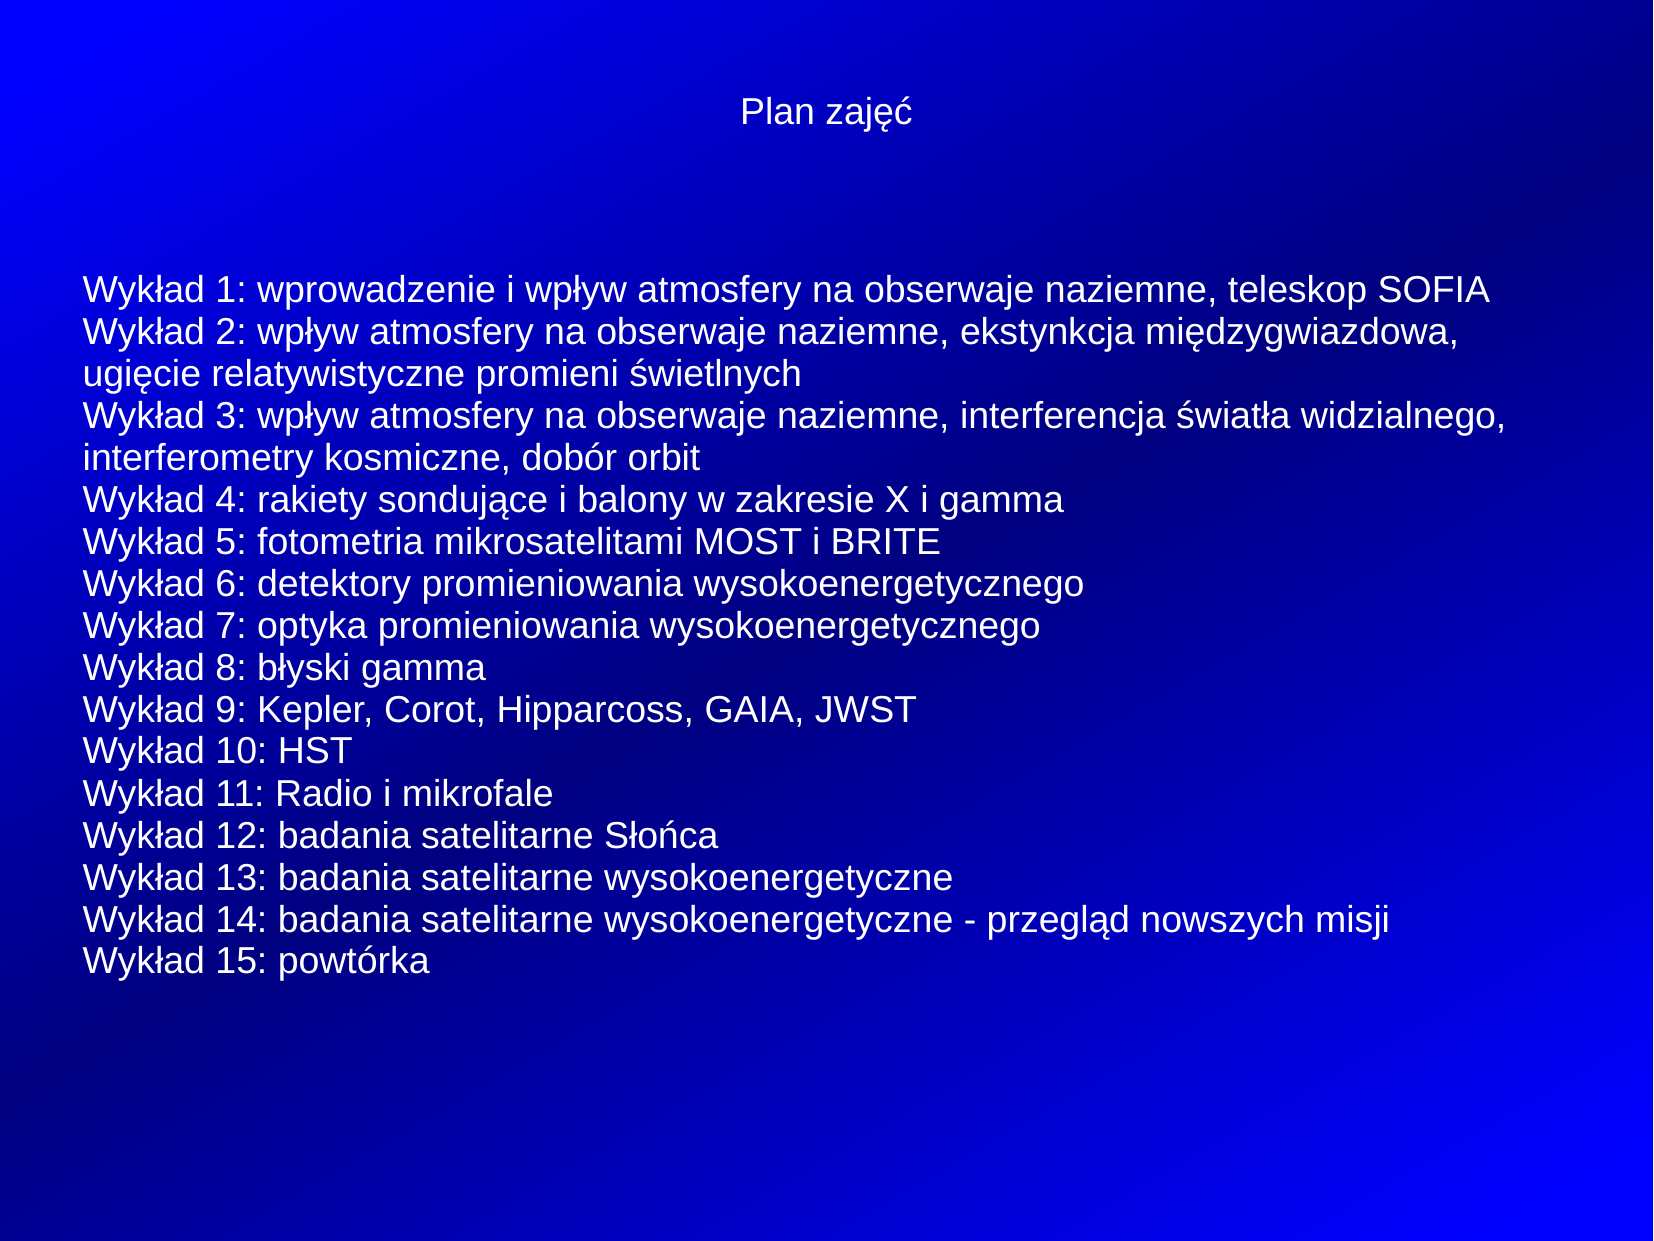

Plan zajęć
Wykład 1: wprowadzenie i wpływ atmosfery na obserwaje naziemne, teleskop SOFIA
Wykład 2: wpływ atmosfery na obserwaje naziemne, ekstynkcja międzygwiazdowa, ugięcie relatywistyczne promieni świetlnych
Wykład 3: wpływ atmosfery na obserwaje naziemne, interferencja światła widzialnego, interferometry kosmiczne, dobór orbit
Wykład 4: rakiety sondujące i balony w zakresie X i gamma
Wykład 5: fotometria mikrosatelitami MOST i BRITE
Wykład 6: detektory promieniowania wysokoenergetycznego
Wykład 7: optyka promieniowania wysokoenergetycznego
Wykład 8: błyski gamma
Wykład 9: Kepler, Corot, Hipparcoss, GAIA, JWST
Wykład 10: HST
Wykład 11: Radio i mikrofale
Wykład 12: badania satelitarne Słońca
Wykład 13: badania satelitarne wysokoenergetyczne
Wykład 14: badania satelitarne wysokoenergetyczne - przegląd nowszych misji
Wykład 15: powtórka